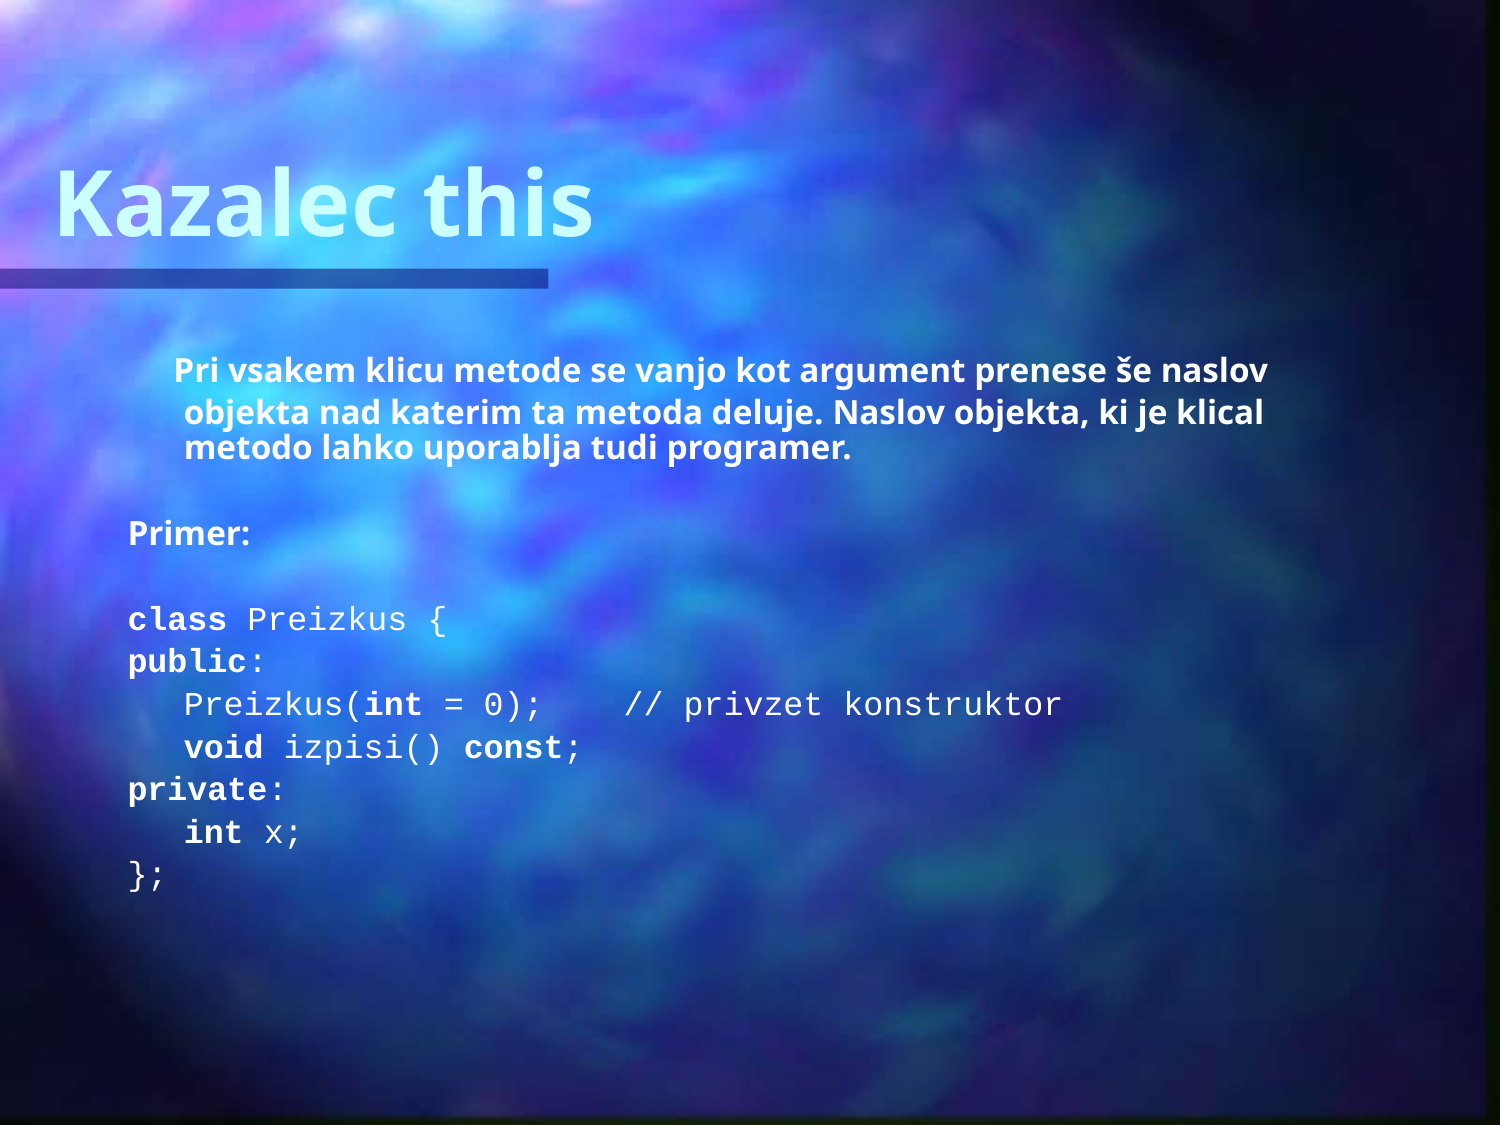

# Kazalec this
 Pri vsakem klicu metode se vanjo kot argument prenese še naslov objekta nad katerim ta metoda deluje. Naslov objekta, ki je klical metodo lahko uporablja tudi programer.
Primer:
class Preizkus {
public:
	Preizkus(int = 0); // privzet konstruktor
	void izpisi() const;
private:
	int x;
};